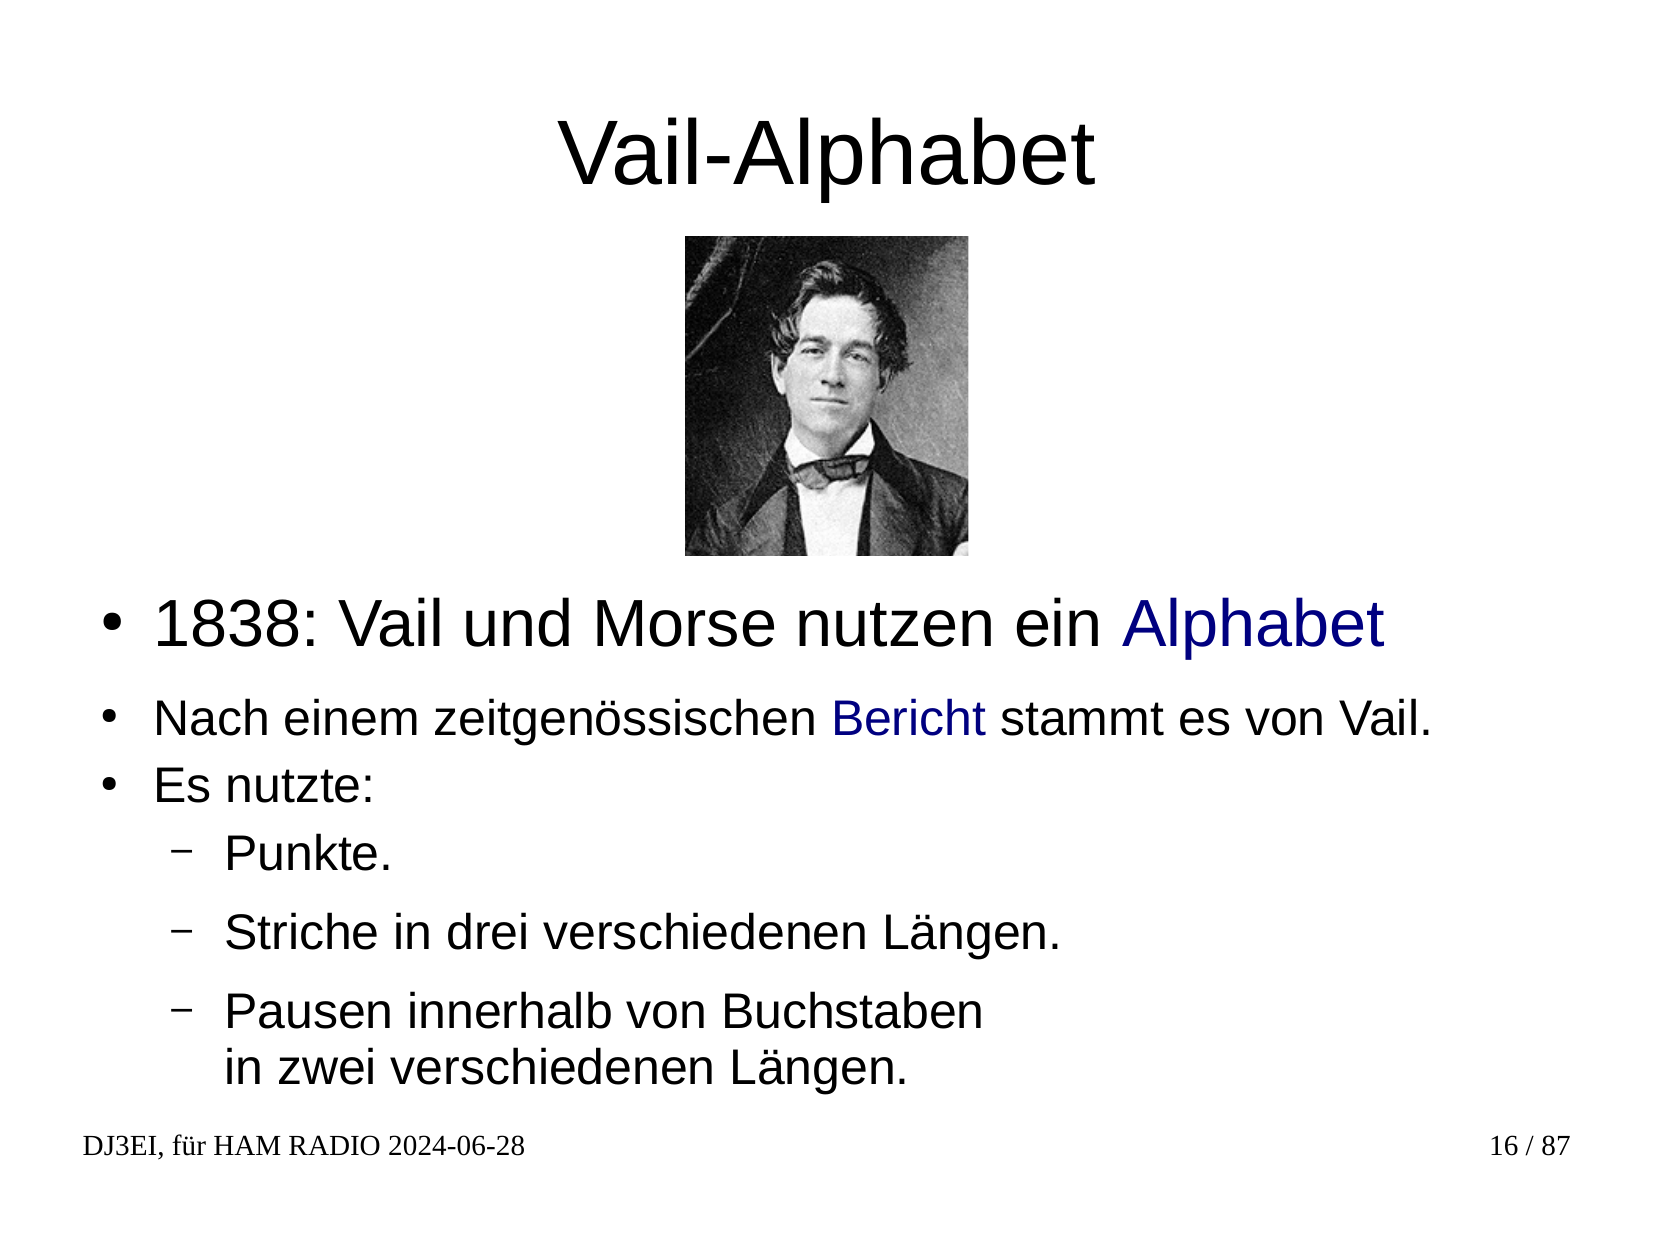

# Vail-Alphabet
1838: Vail und Morse nutzen ein Alphabet
Nach einem zeitgenössischen Bericht stammt es von Vail.
Es nutzte:
Punkte.
Striche in drei verschiedenen Längen.
Pausen innerhalb von Buchstaben
in zwei verschiedenen Längen.
16